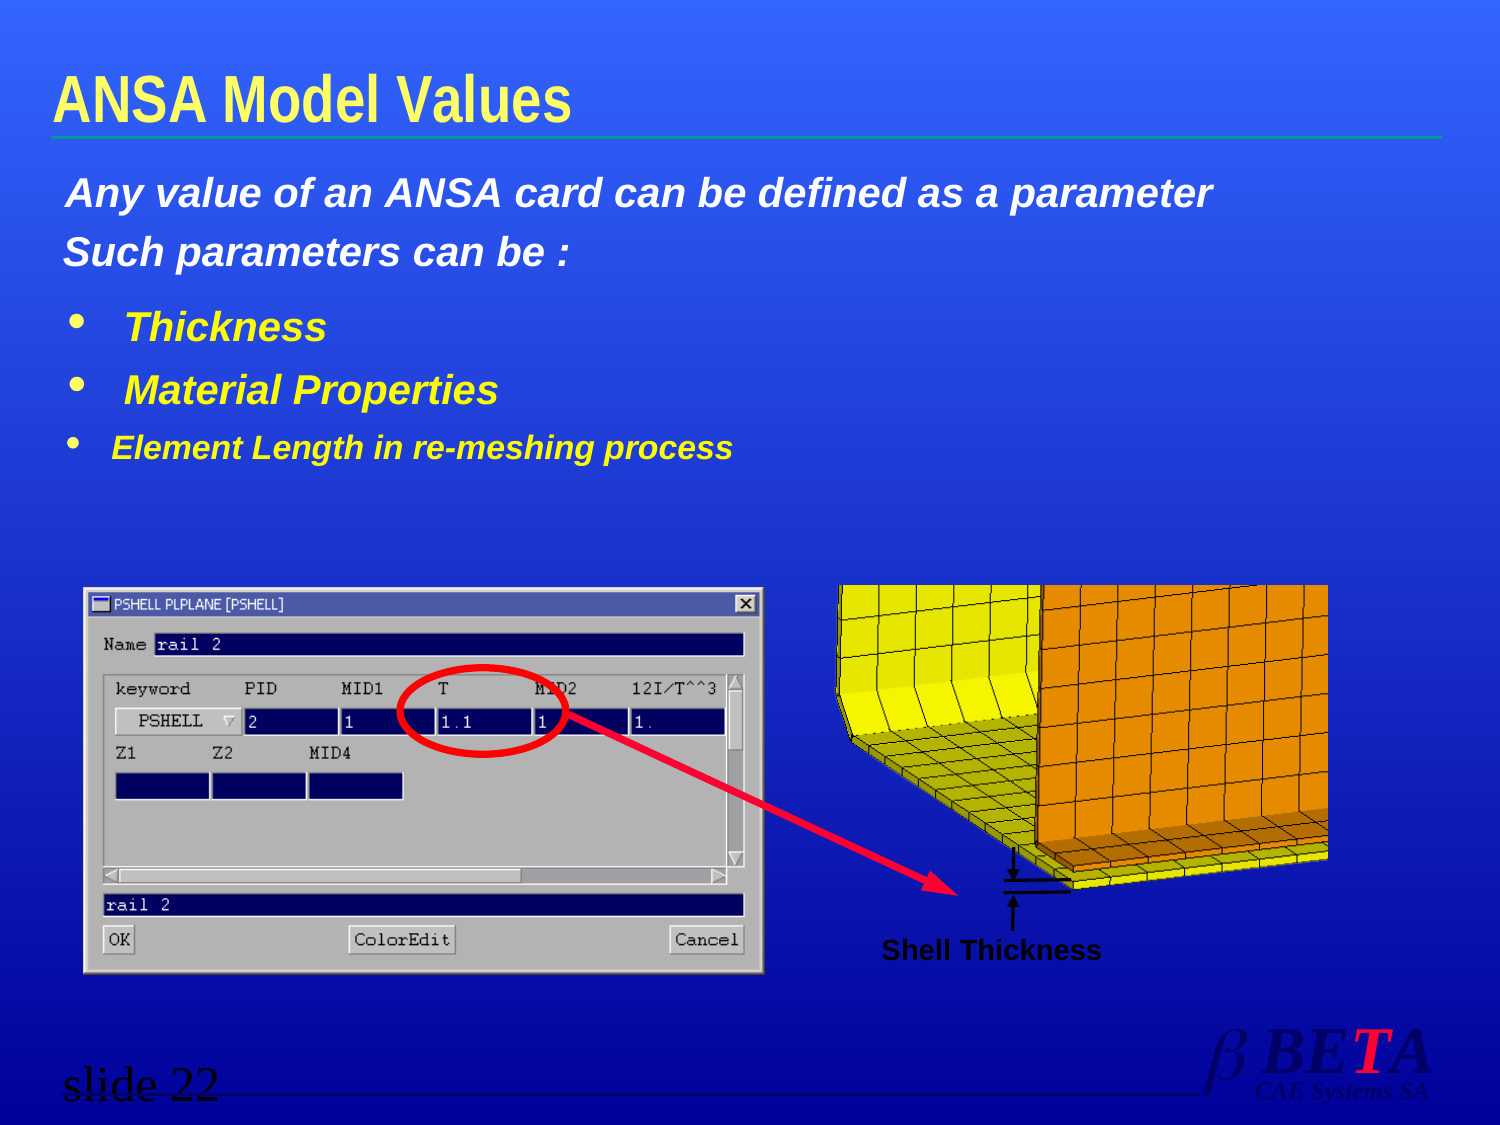

# ANSA Model Values
Any value of an ANSA card can be defined as a parameter
Such parameters can be :
Thickness
Material Properties
Element Length in re-meshing process
Shell Thickness
22